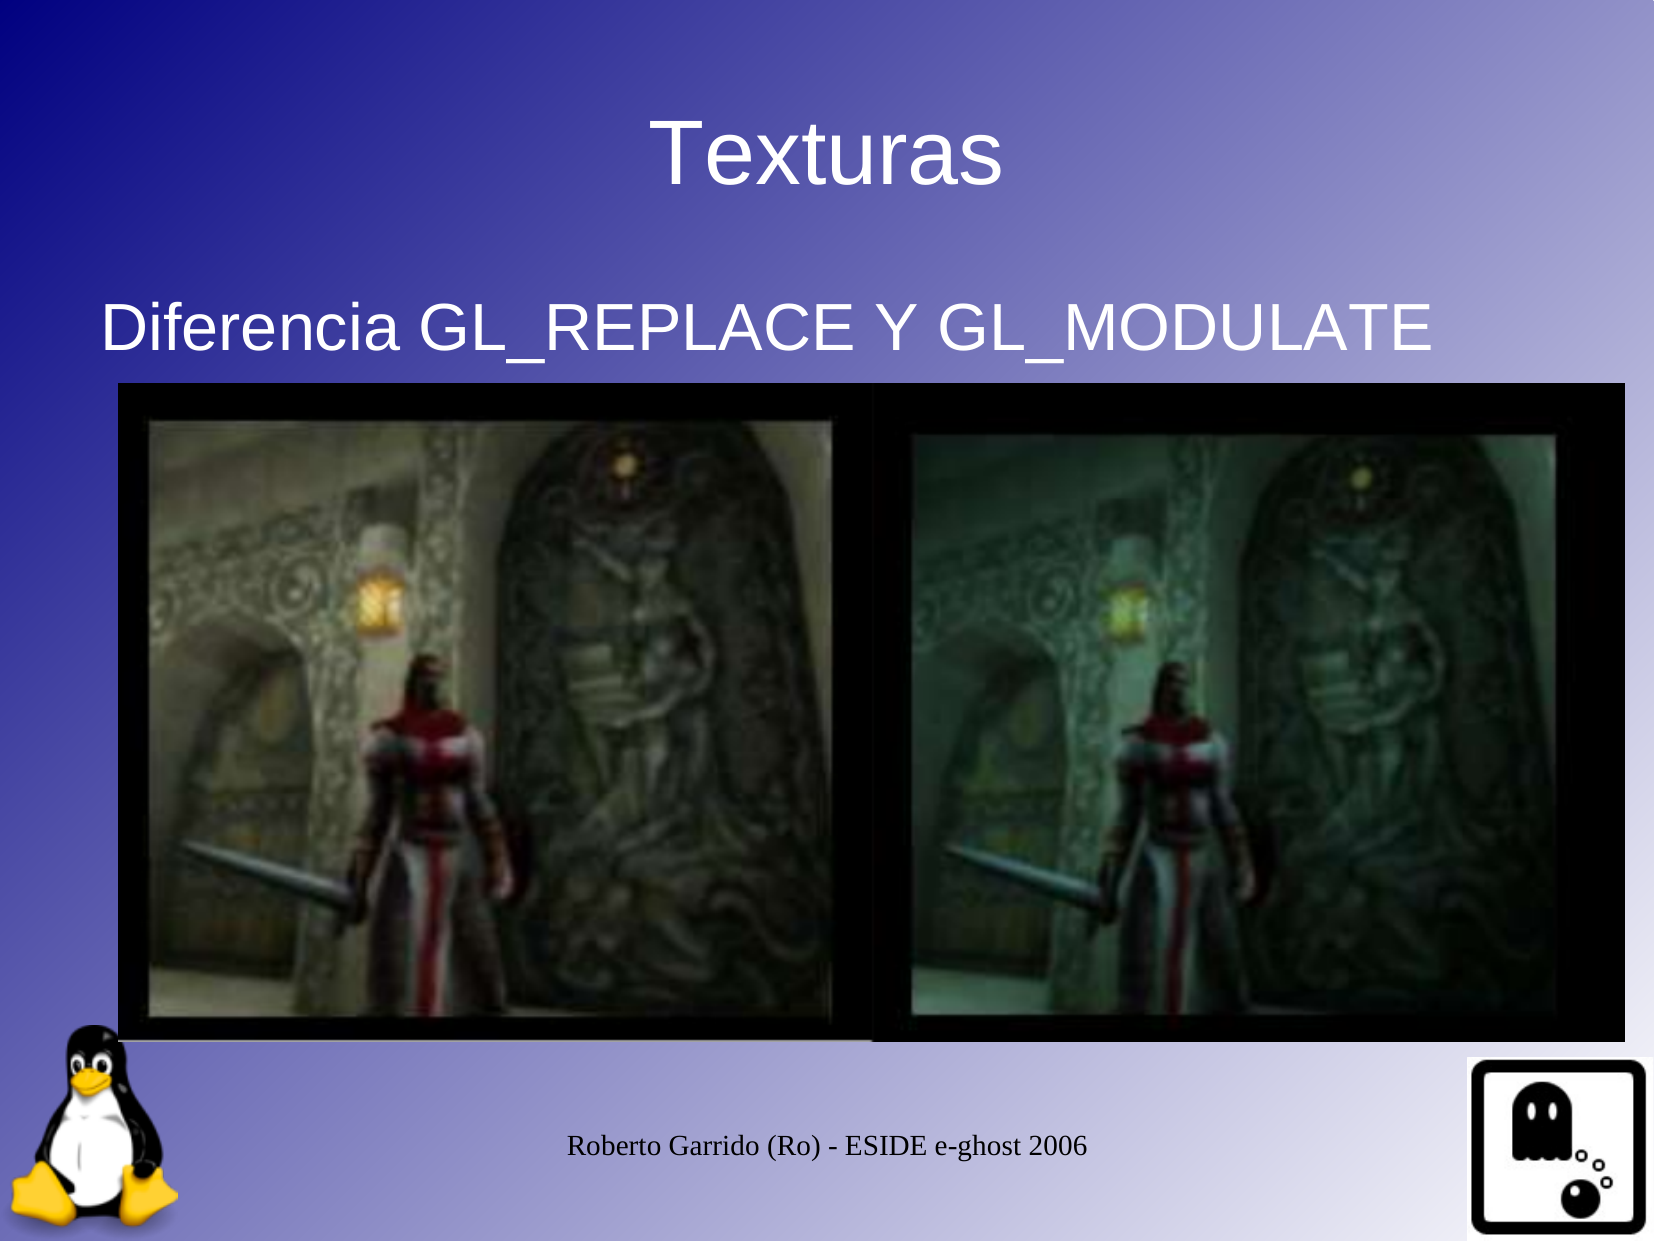

# Texturas
Diferencia GL_REPLACE Y GL_MODULATE
Roberto Garrido (Ro) - ESIDE e-ghost 2006